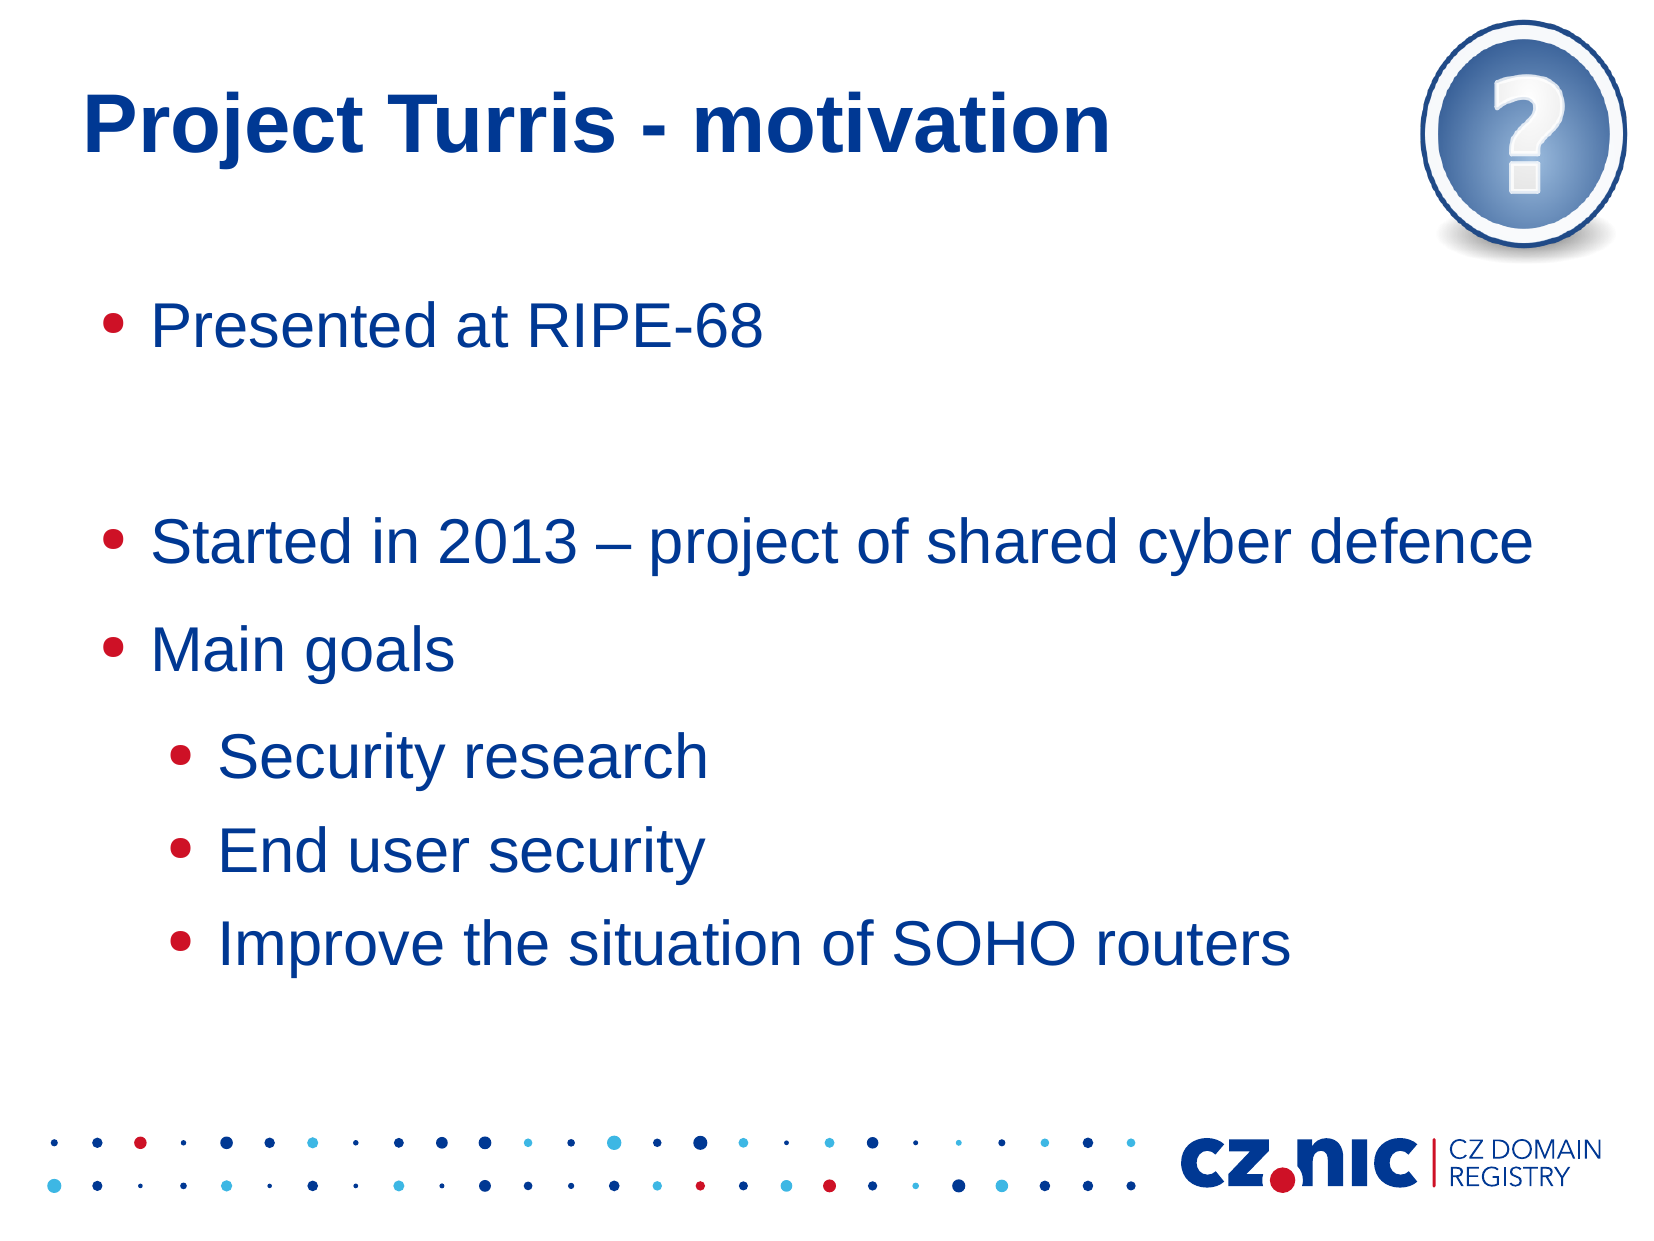

# Project Turris - motivation
Presented at RIPE-68
Started in 2013 – project of shared cyber defence
Main goals
Security research
End user security
Improve the situation of SOHO routers